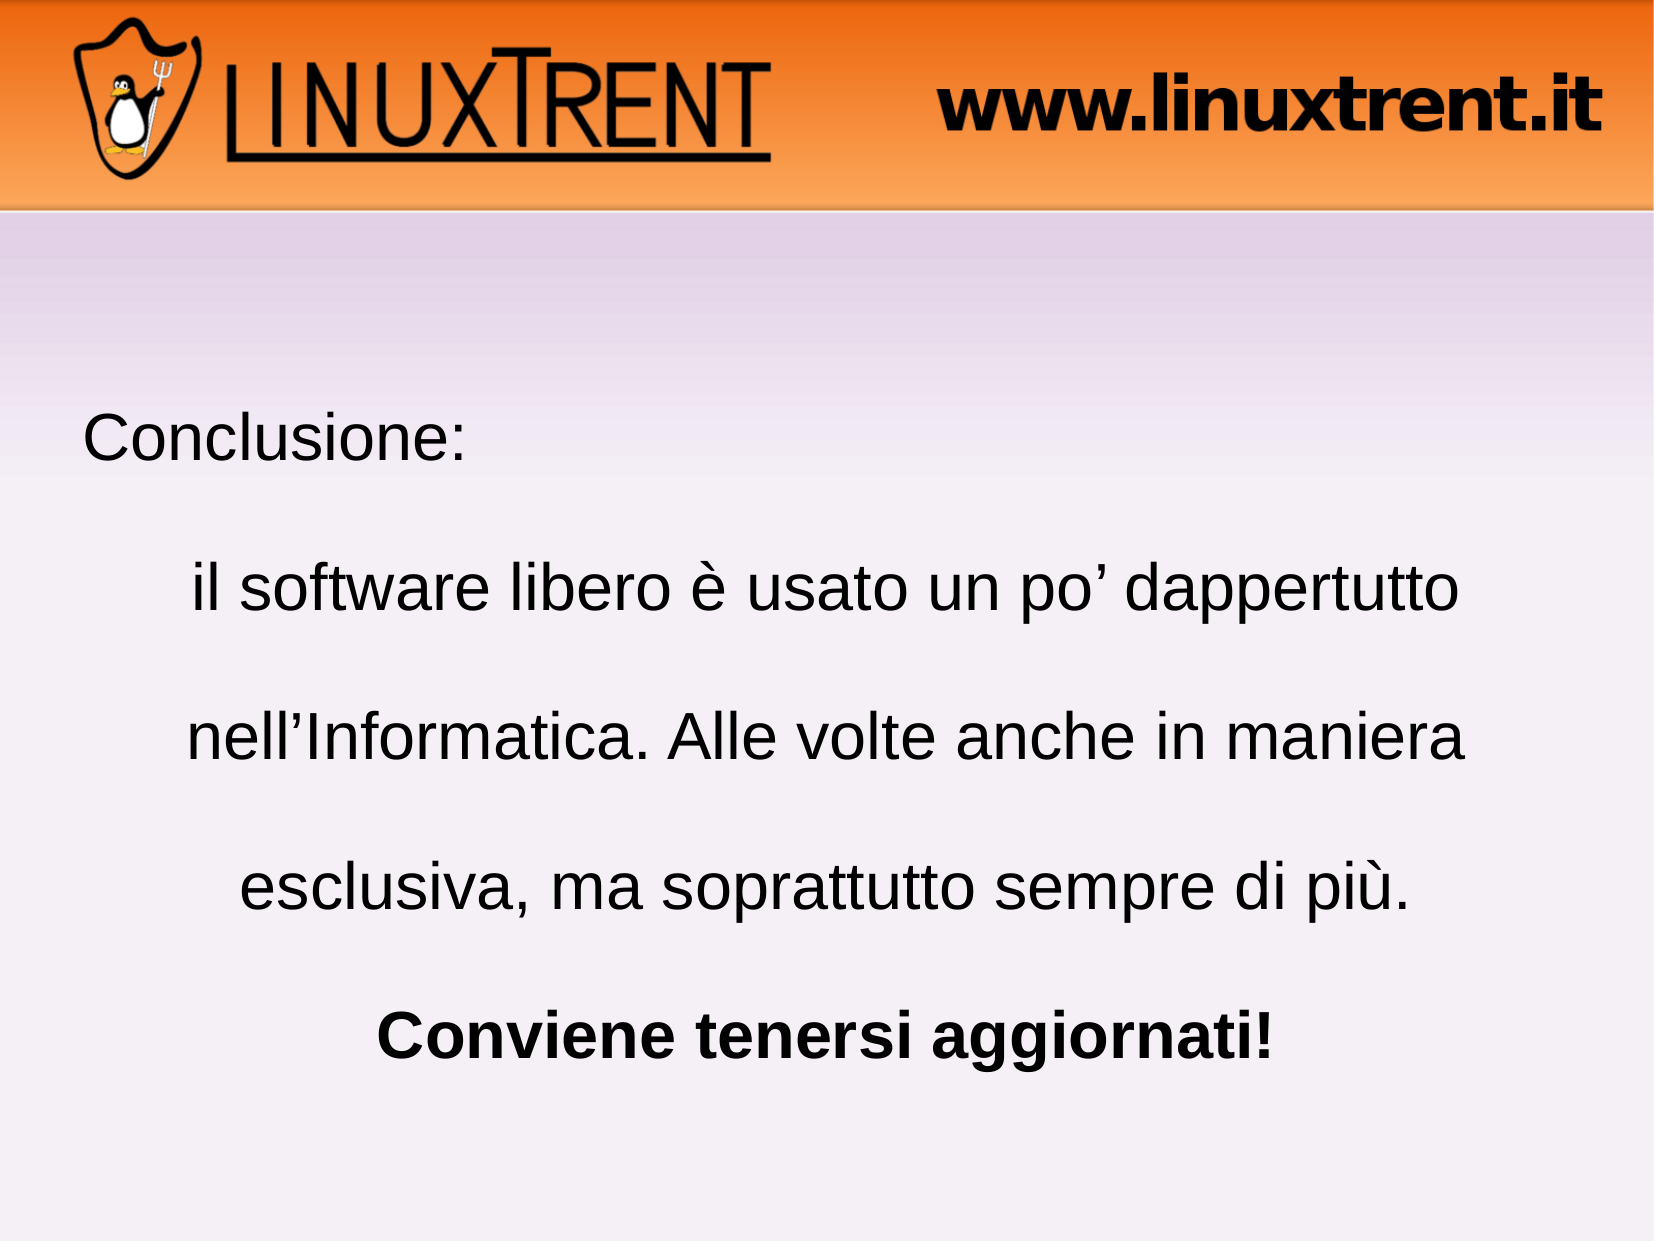

# Conclusione:
il software libero è usato un po’ dappertutto nell’Informatica. Alle volte anche in maniera esclusiva, ma soprattutto sempre di più.
Conviene tenersi aggiornati!